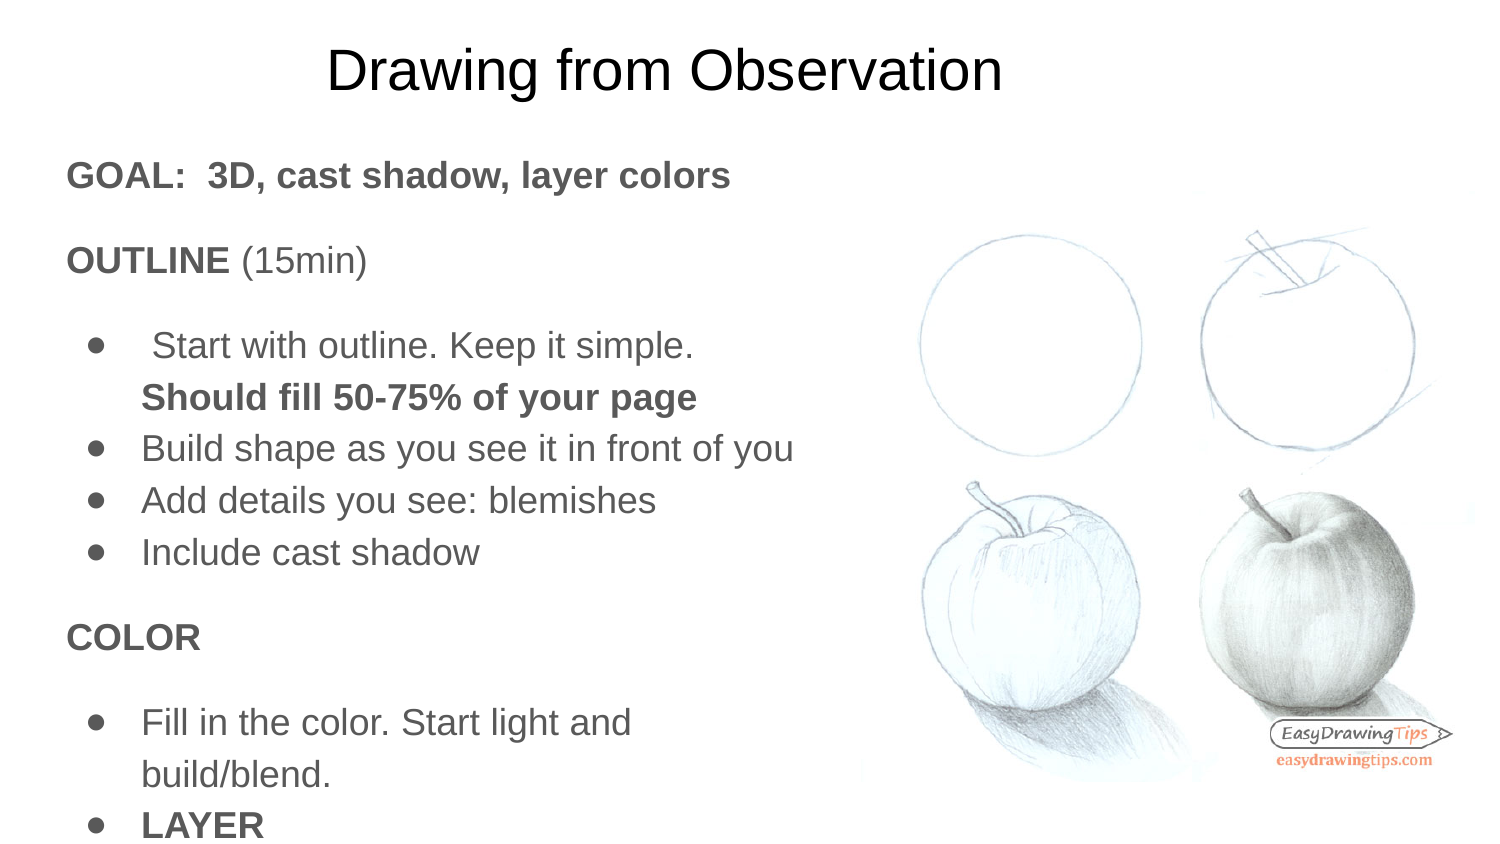

# Drawing from Observation
GOAL: 3D, cast shadow, layer colors
OUTLINE (15min)
 Start with outline. Keep it simple. Should fill 50-75% of your page
Build shape as you see it in front of you
Add details you see: blemishes
Include cast shadow
COLOR
Fill in the color. Start light and build/blend.
LAYER